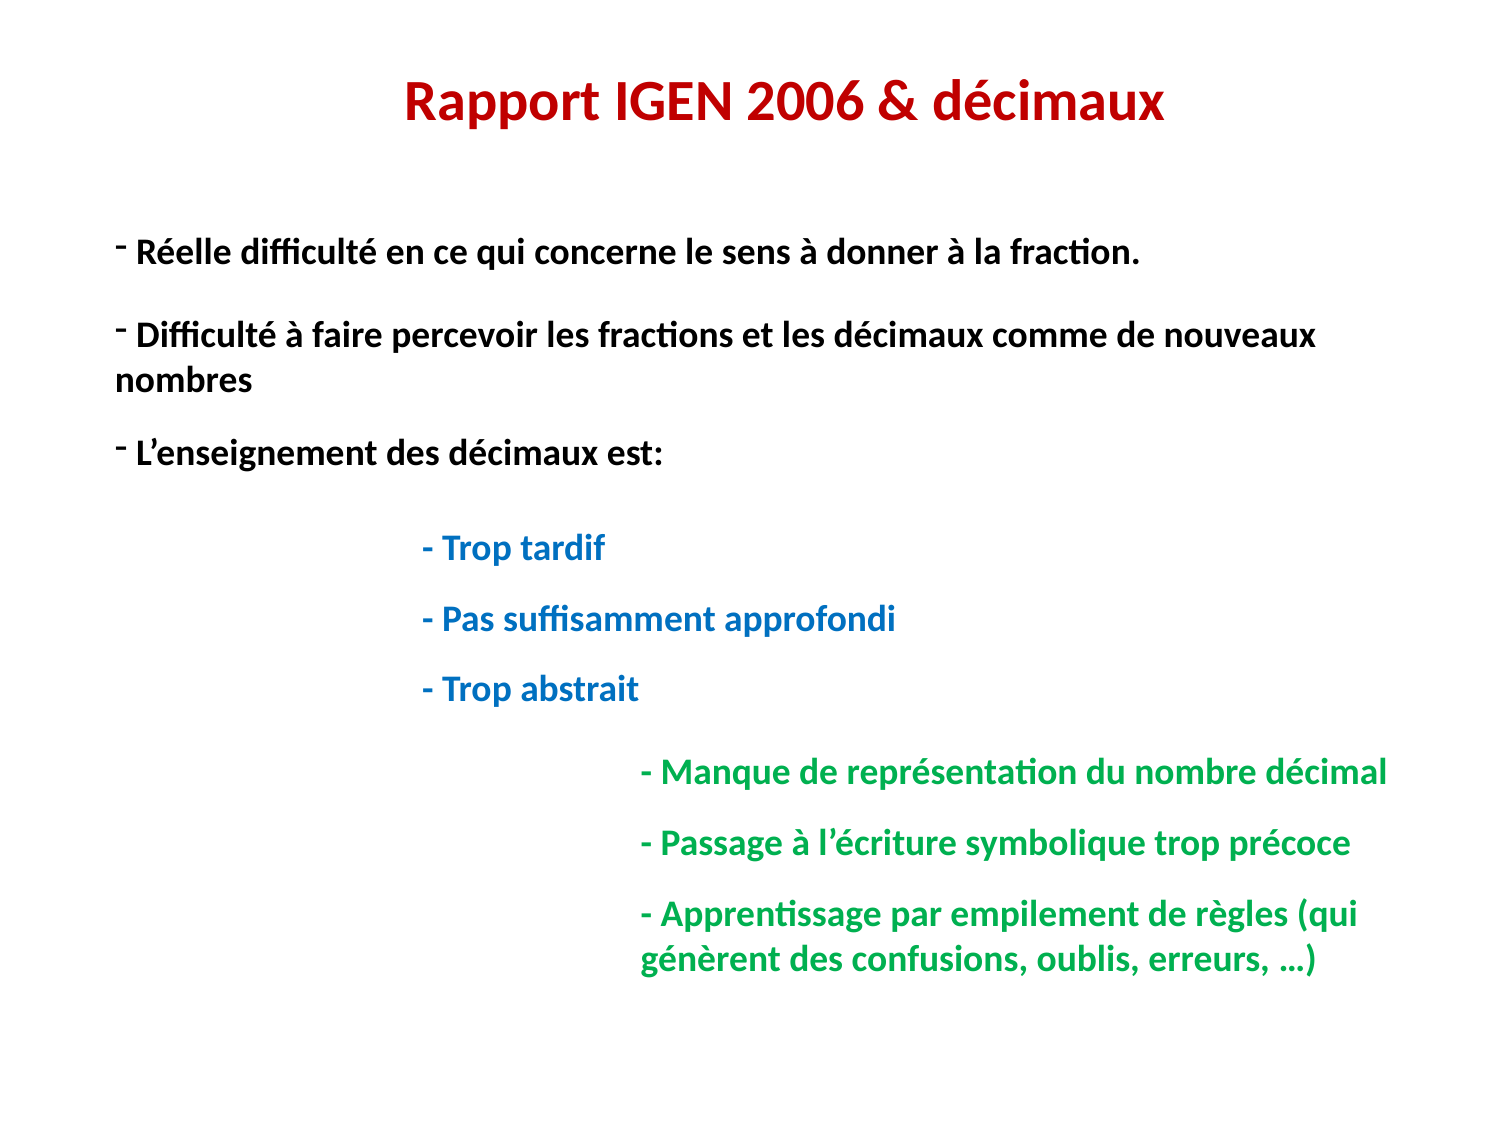

Rapport IGEN 2006 & décimaux
 Réelle difficulté en ce qui concerne le sens à donner à la fraction.
 Difficulté à faire percevoir les fractions et les décimaux comme de nouveaux nombres
 L’enseignement des décimaux est:
- Trop tardif
- Pas suffisamment approfondi
- Trop abstrait
- Manque de représentation du nombre décimal
- Passage à l’écriture symbolique trop précoce
- Apprentissage par empilement de règles (qui génèrent des confusions, oublis, erreurs, …)